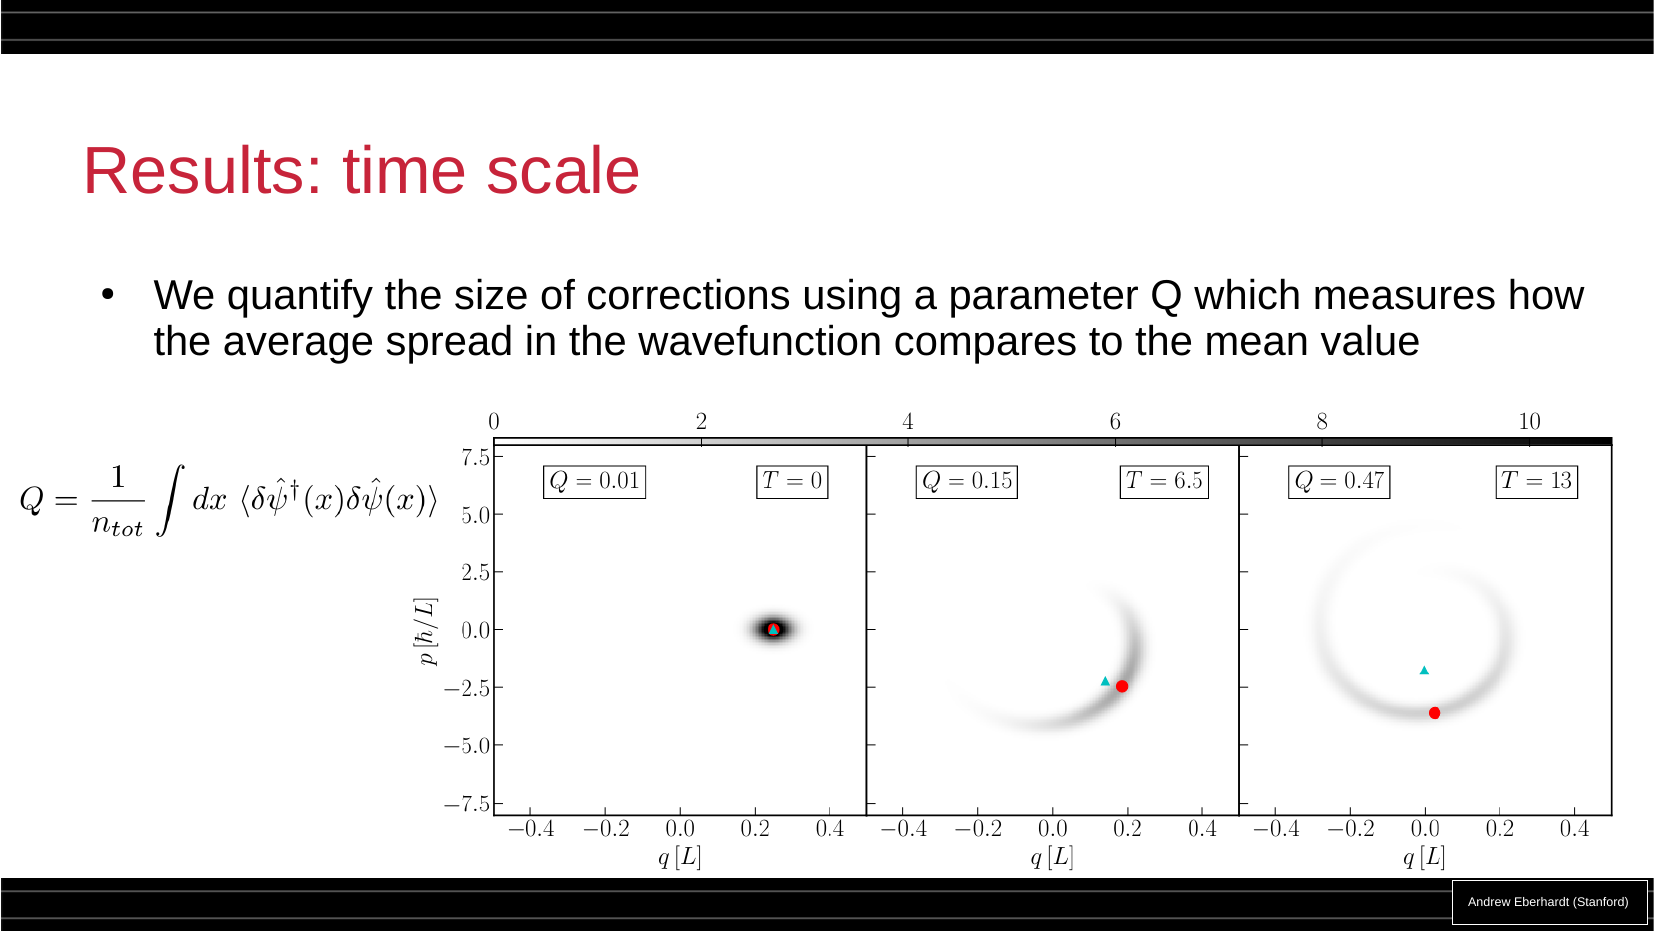

# Results: time scale
We quantify the size of corrections using a parameter Q which measures how the average spread in the wavefunction compares to the mean value
Andrew Eberhardt (Stanford)